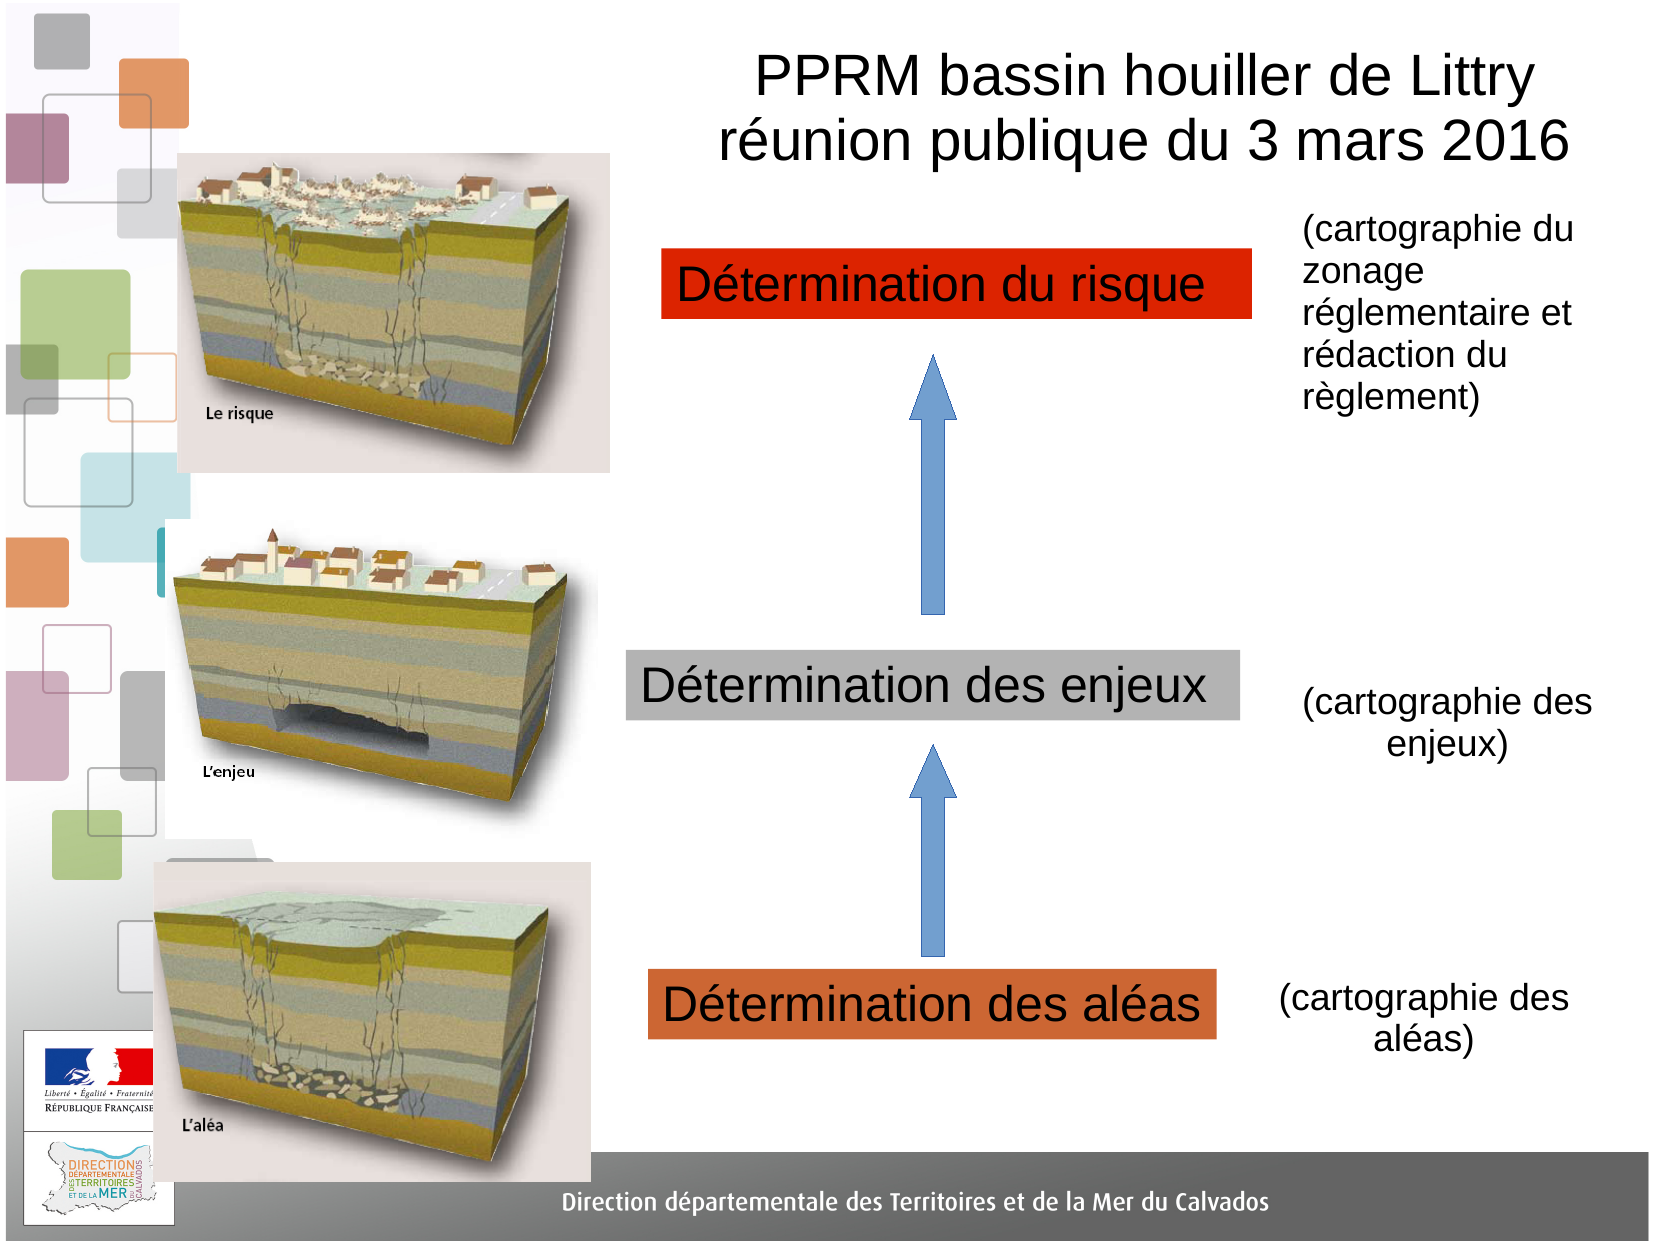

# PPRM bassin houiller de Littry réunion publique du 3 mars 2016
(cartographie du zonage réglementaire et rédaction du règlement)
Détermination du risque
Détermination des enjeux
(cartographie des
enjeux)
(cartographie des aléas)
Détermination des aléas